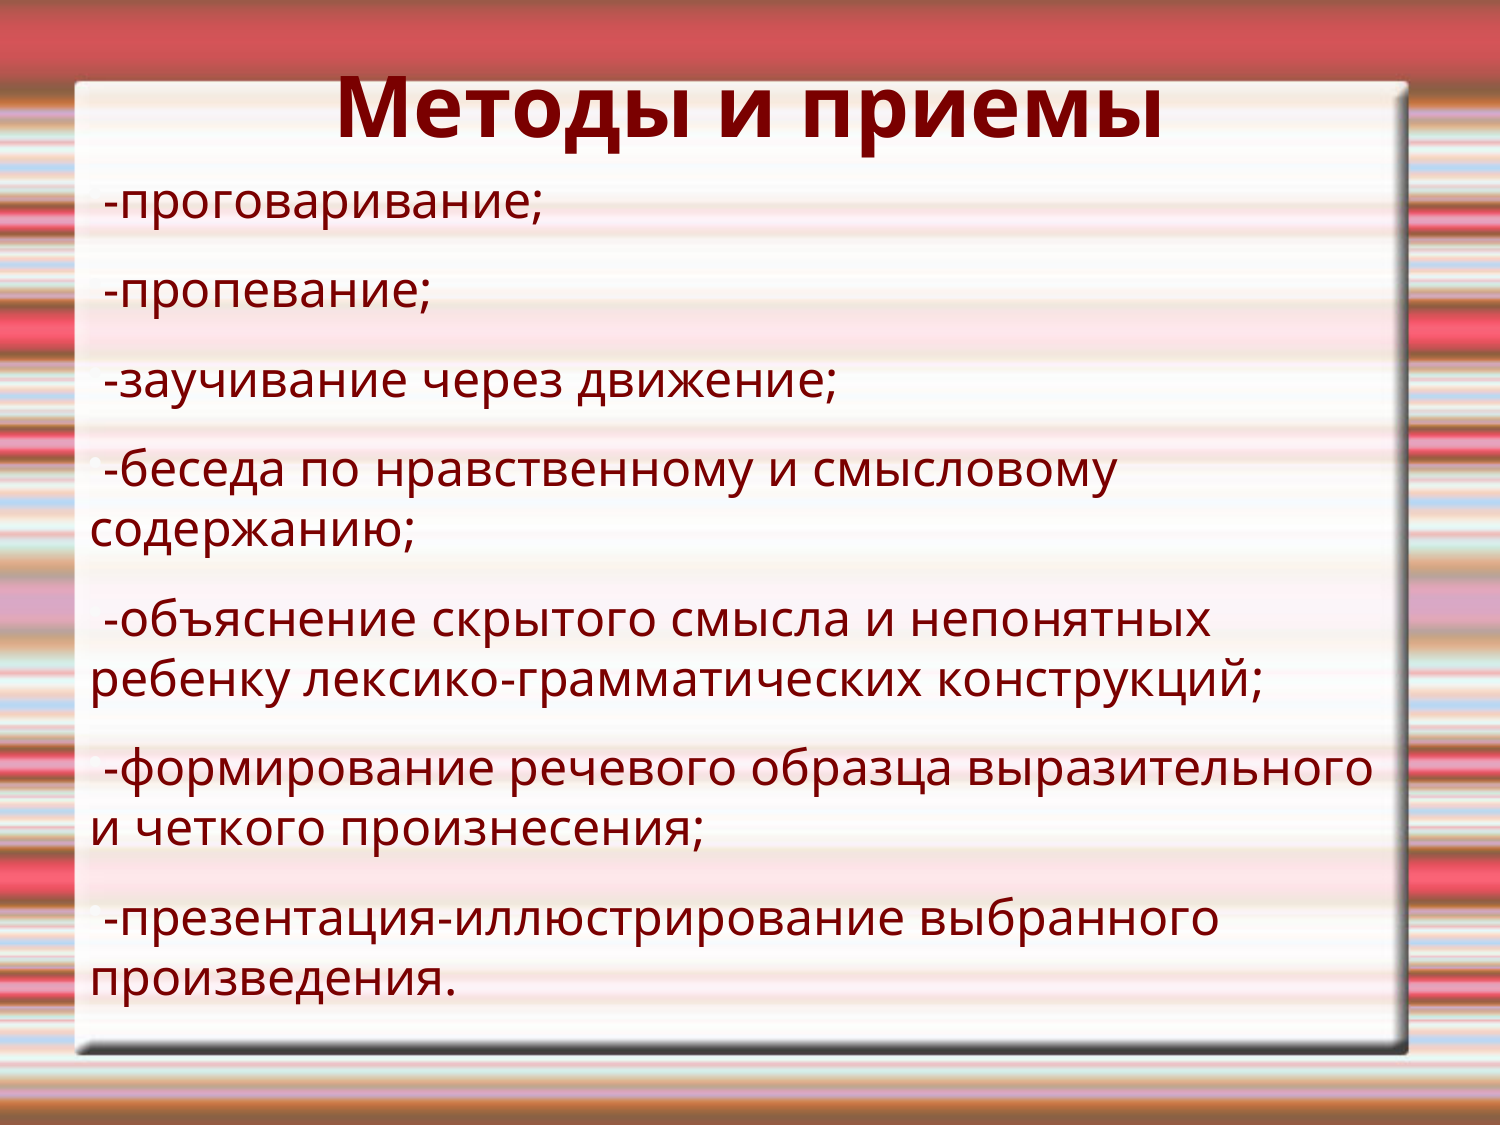

# Методы и приемы
-проговаривание;
-пропевание;
-заучивание через движение;
-беседа по нравственному и смысловому содержанию;
-объяснение скрытого смысла и непонятных ребенку лексико-грамматических конструкций;
-формирование речевого образца выразительного и четкого произнесения;
-презентация-иллюстрирование выбранного произведения.